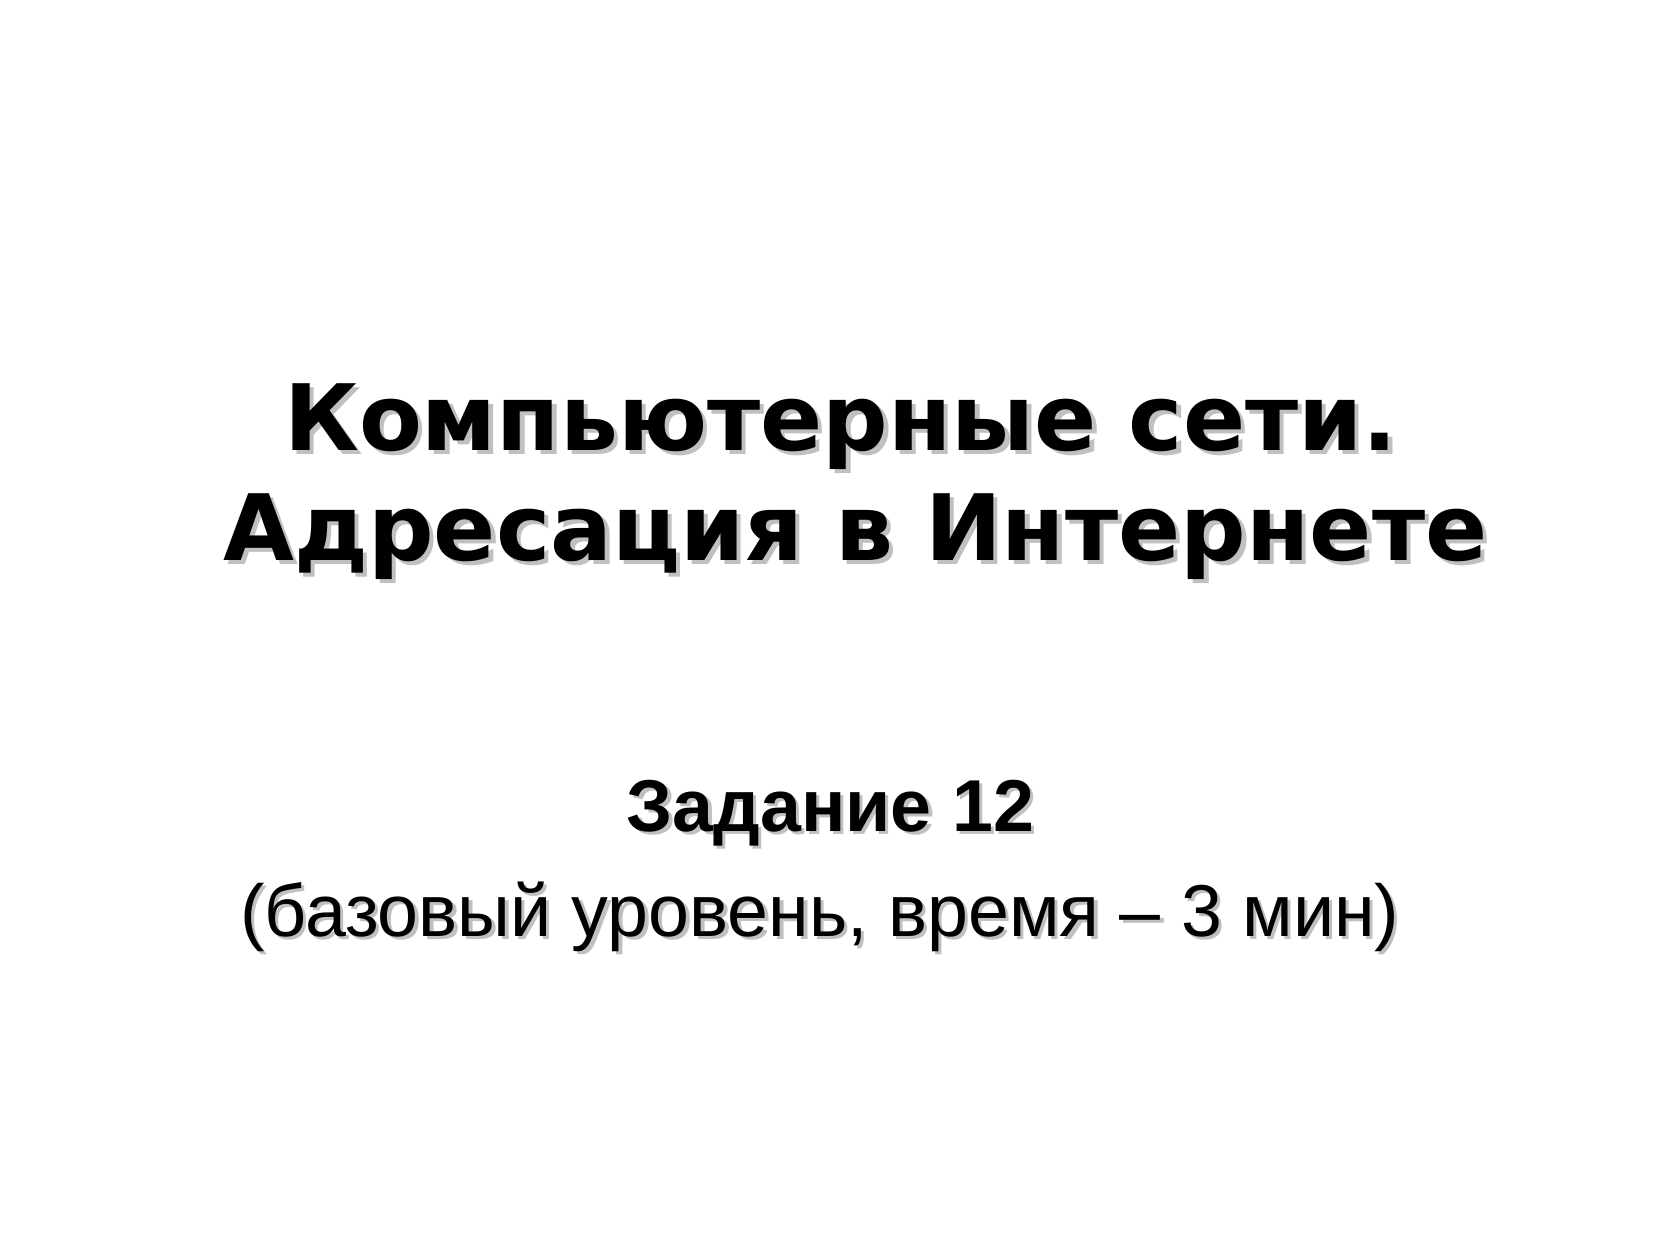

# Компьютерные сети. Адресация в Интернете
Задание 12
(базовый уровень, время – 3 мин)